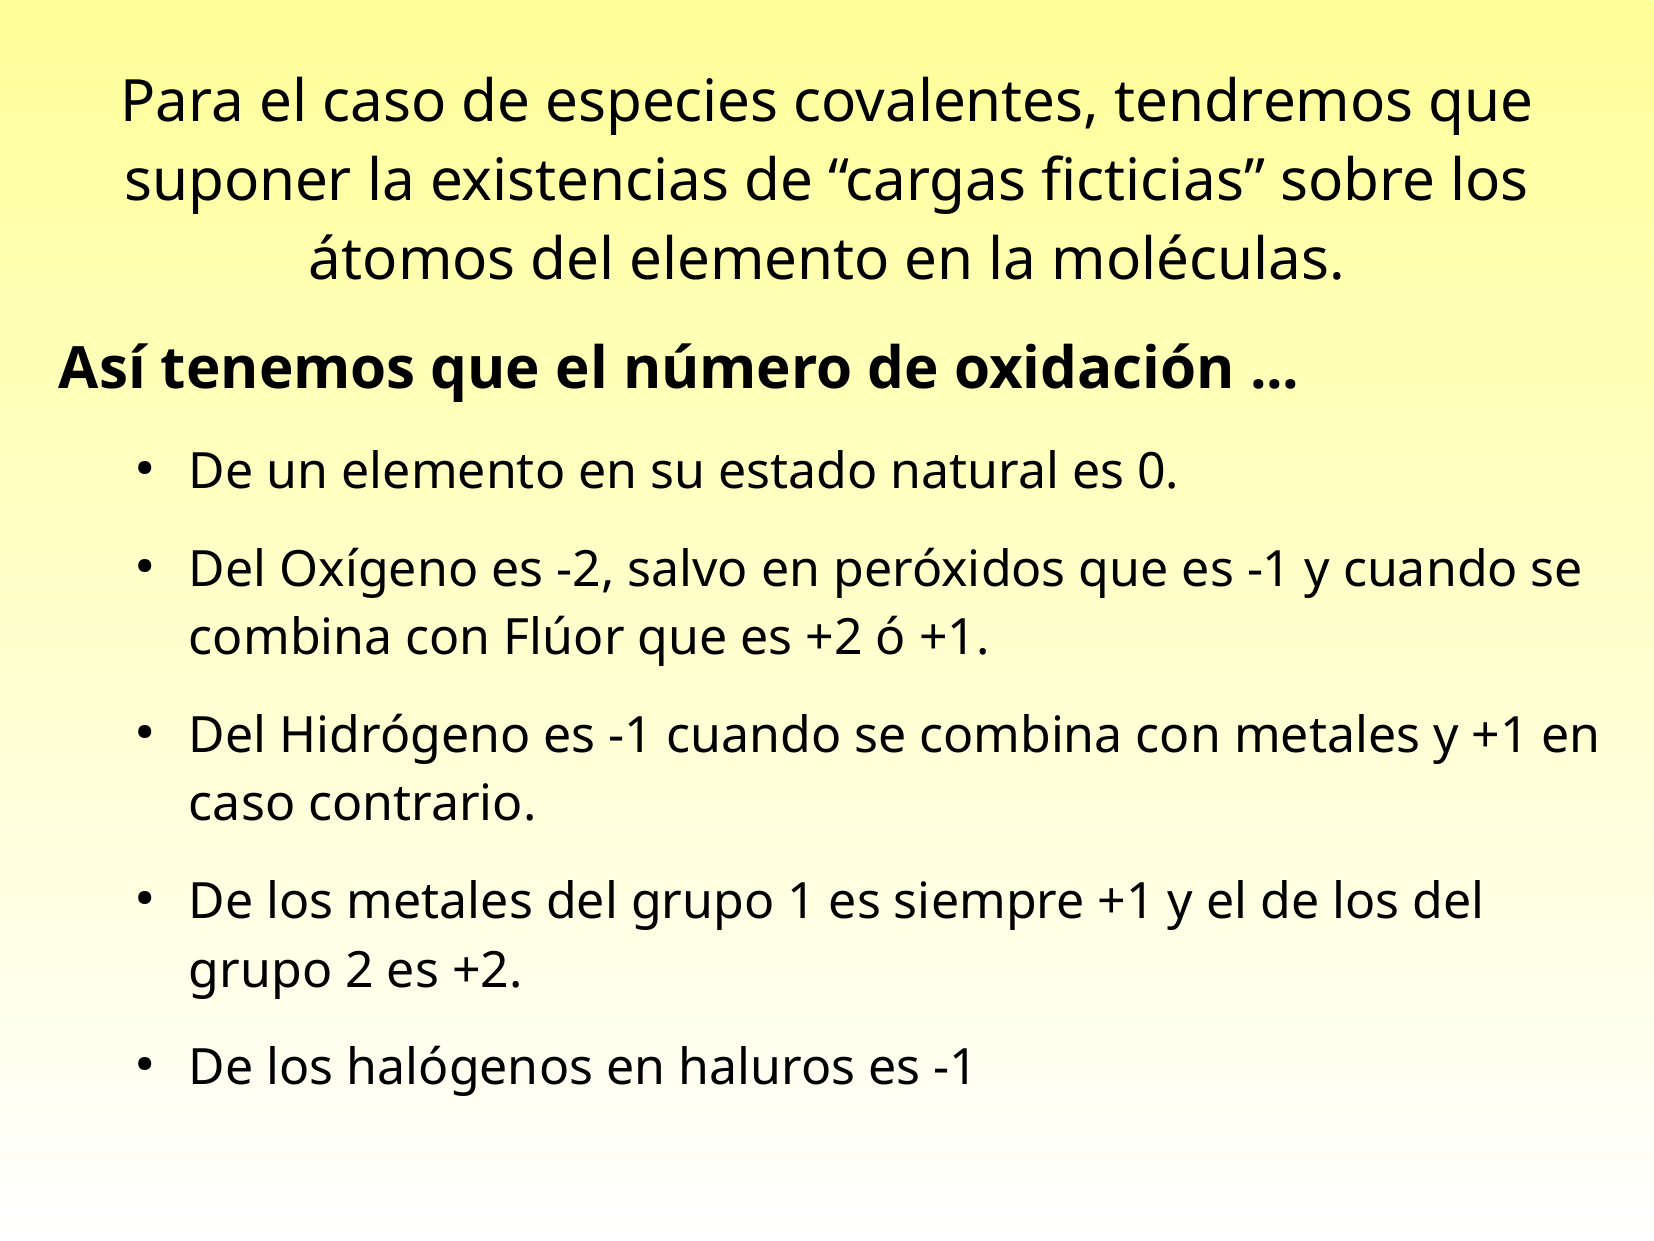

# Para el caso de especies covalentes, tendremos que suponer la existencias de “cargas ficticias” sobre los átomos del elemento en la moléculas.
Así tenemos que el número de oxidación ...
De un elemento en su estado natural es 0.
Del Oxígeno es -2, salvo en peróxidos que es -1 y cuando se combina con Flúor que es +2 ó +1.
Del Hidrógeno es -1 cuando se combina con metales y +1 en caso contrario.
De los metales del grupo 1 es siempre +1 y el de los del grupo 2 es +2.
De los halógenos en haluros es -1